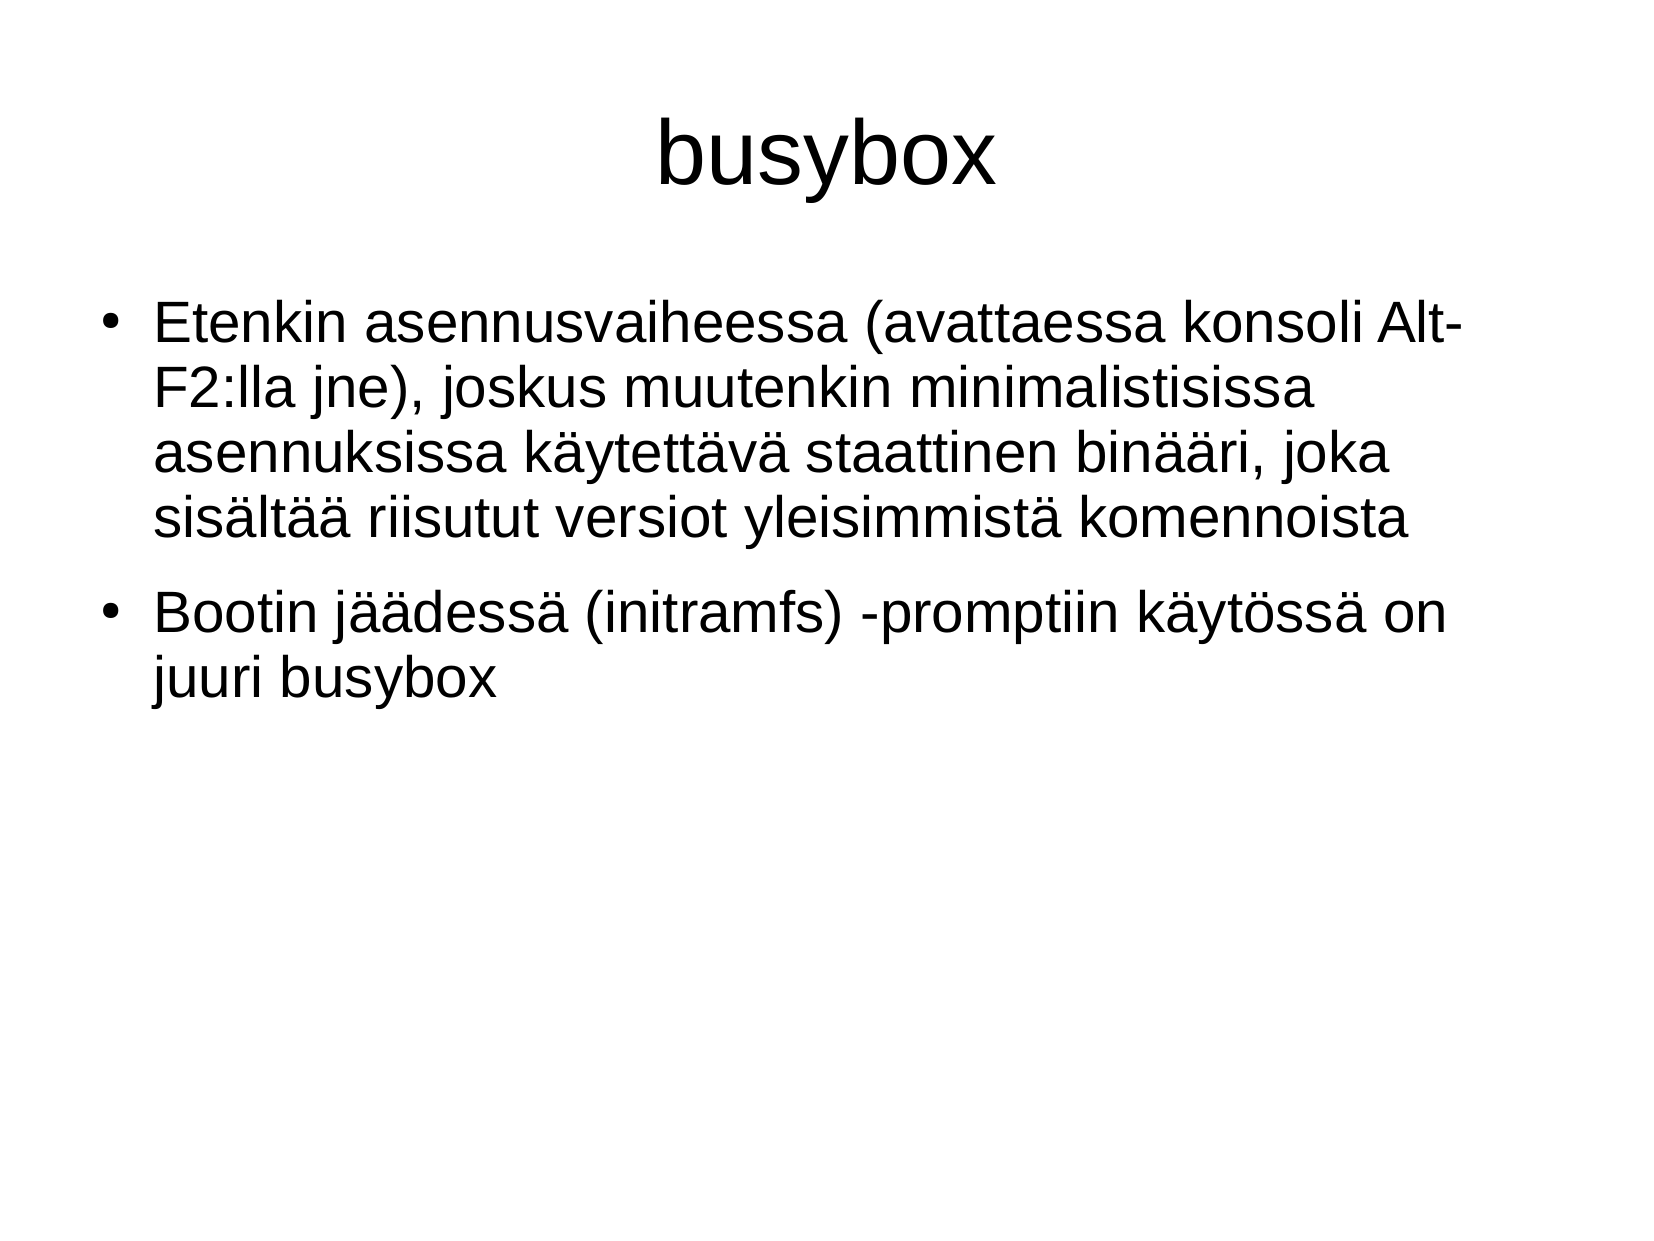

# busybox
Etenkin asennusvaiheessa (avattaessa konsoli Alt-F2:lla jne), joskus muutenkin minimalistisissa asennuksissa käytettävä staattinen binääri, joka sisältää riisutut versiot yleisimmistä komennoista
Bootin jäädessä (initramfs) -promptiin käytössä on juuri busybox